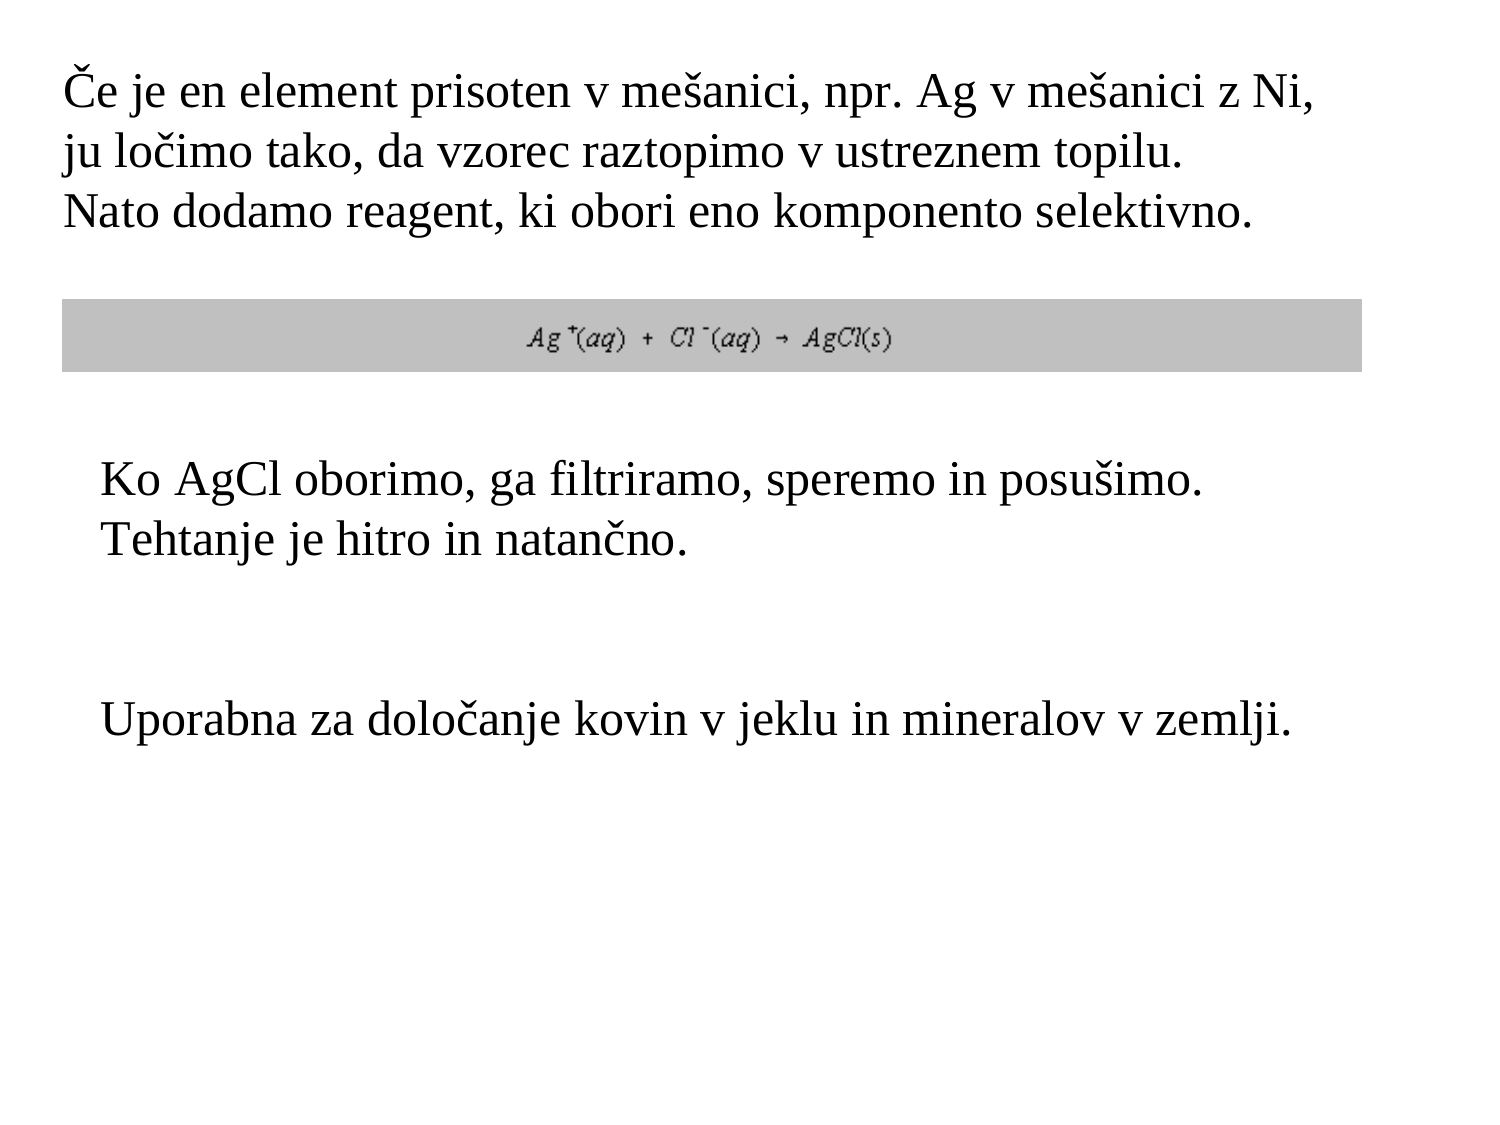

Če je en element prisoten v mešanici, npr. Ag v mešanici z Ni,
ju ločimo tako, da vzorec raztopimo v ustreznem topilu.
Nato dodamo reagent, ki obori eno komponento selektivno.
Ko AgCl oborimo, ga filtriramo, speremo in posušimo.
Tehtanje je hitro in natančno.
Uporabna za določanje kovin v jeklu in mineralov v zemlji.